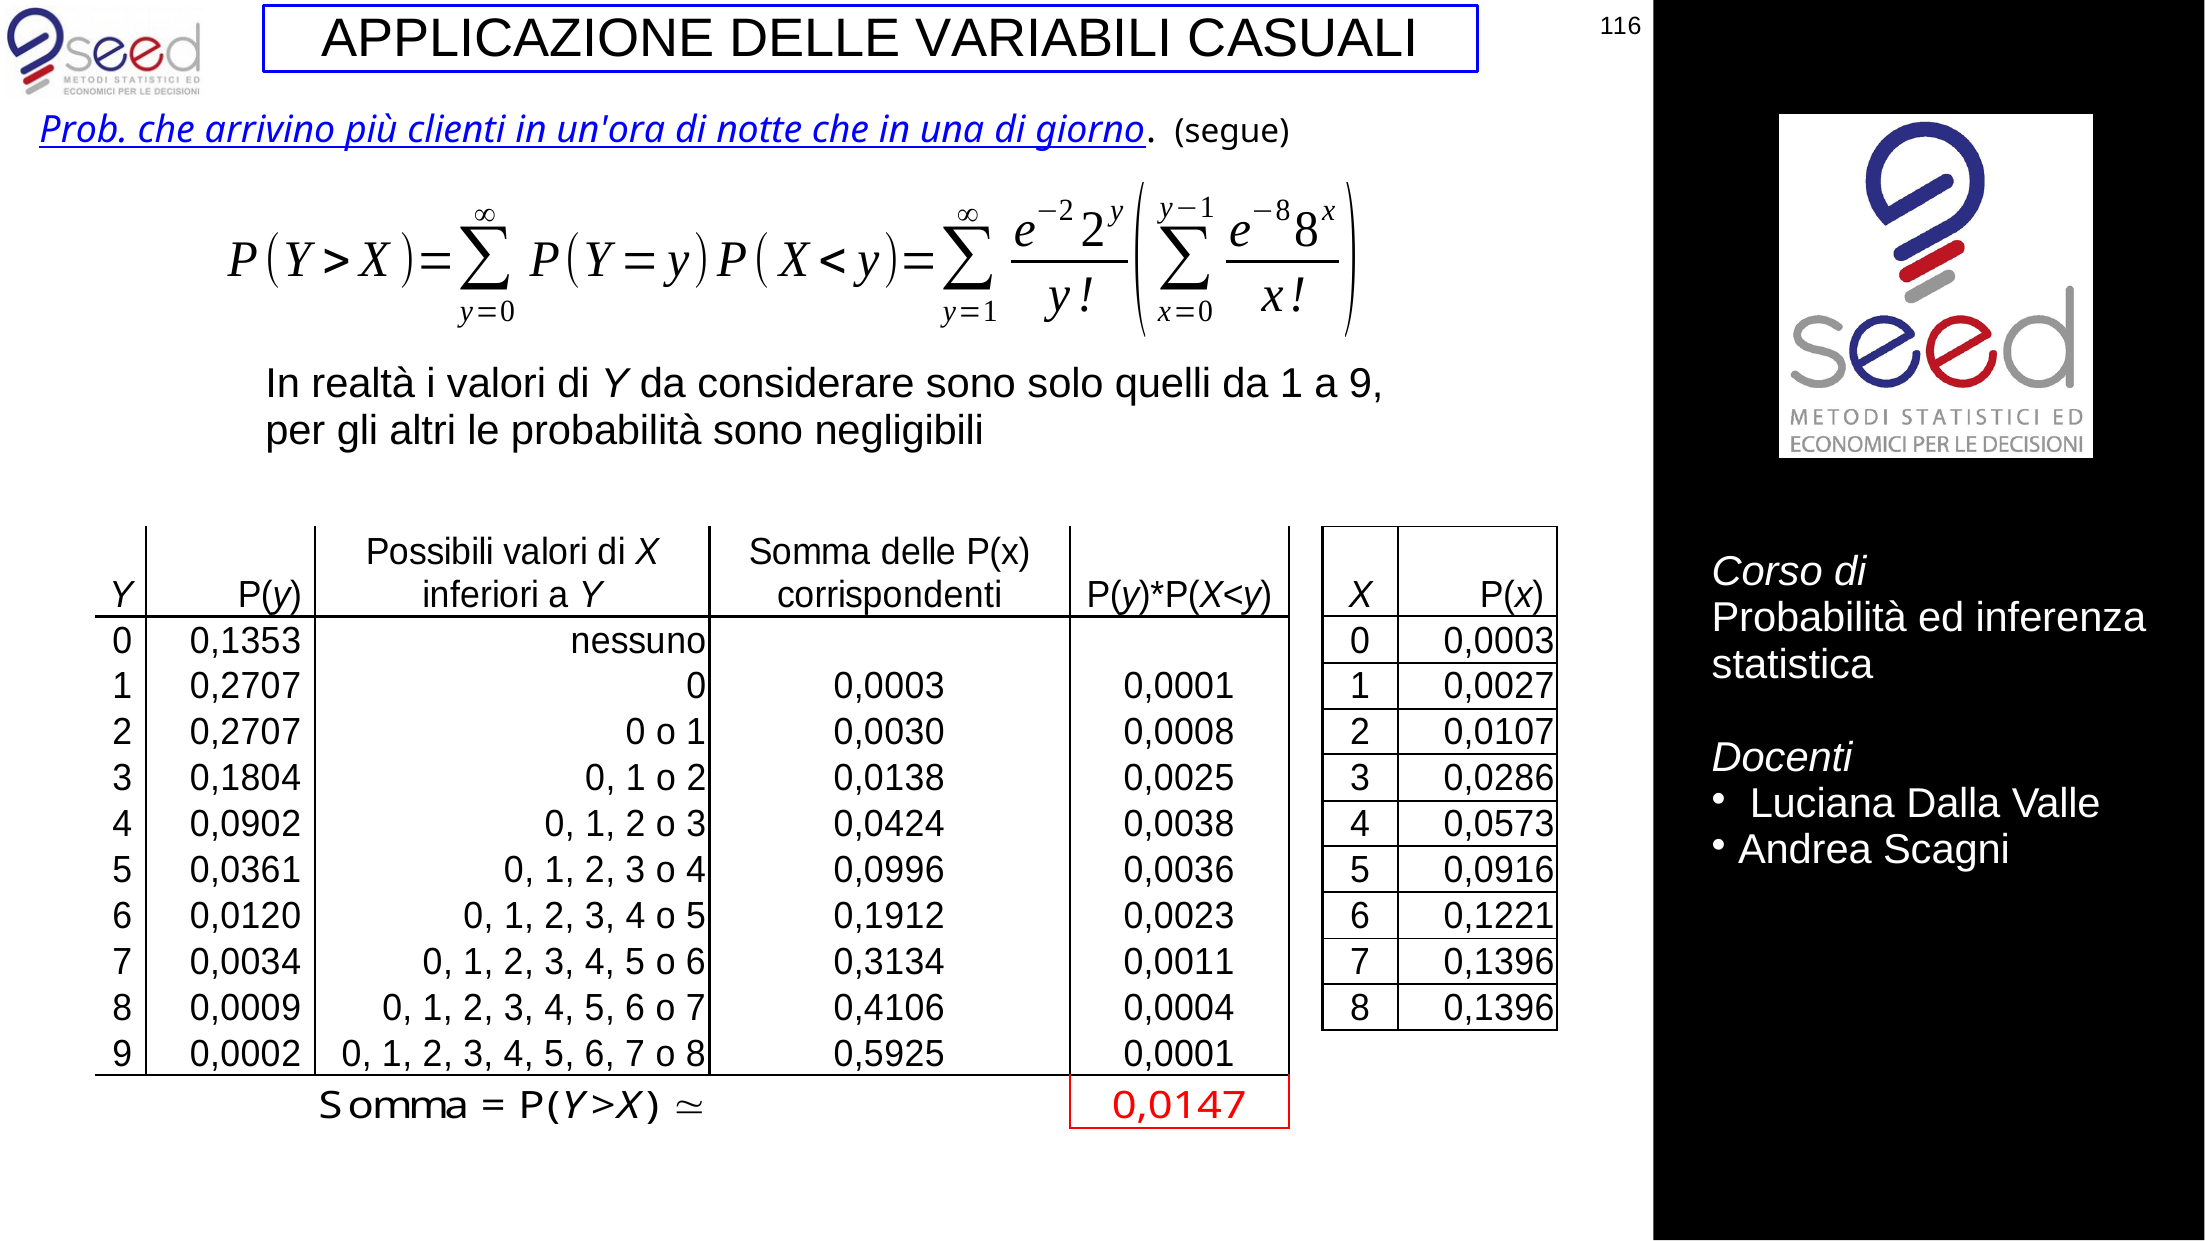

APPLICAZIONE DELLE VARIABILI CASUALI
Prob. che arrivino più clienti in un'ora di notte che in una di giorno. (segue)
In realtà i valori di Y da considerare sono solo quelli da 1 a 9, per gli altri le probabilità sono negligibili